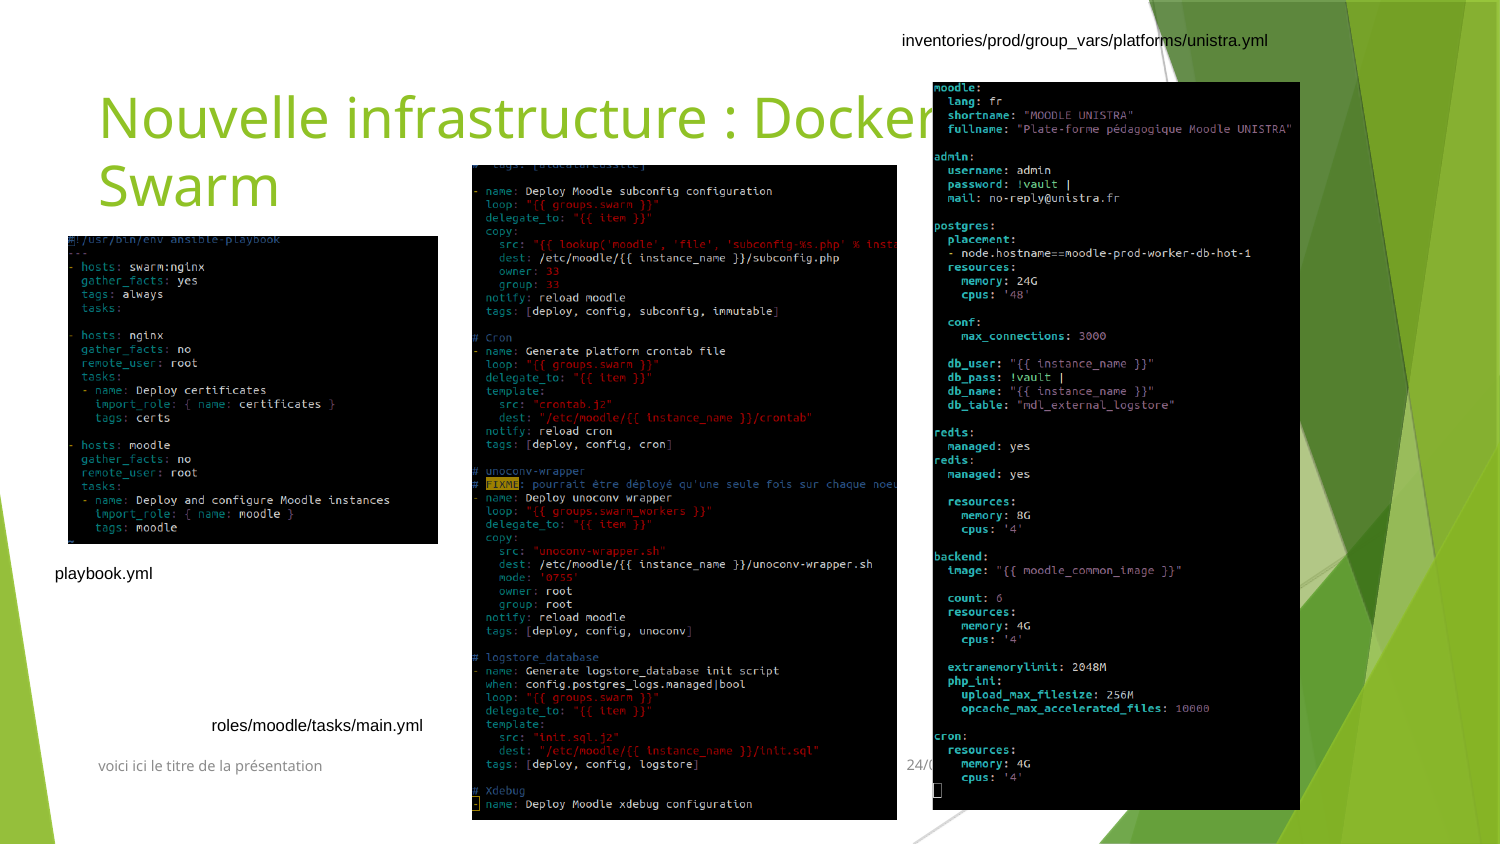

inventories/prod/group_vars/platforms/unistra.yml
# Nouvelle infrastructure : Docker - Swarm
 playbook.yml
roles/moodle/tasks/main.yml
voici ici le titre de la présentation